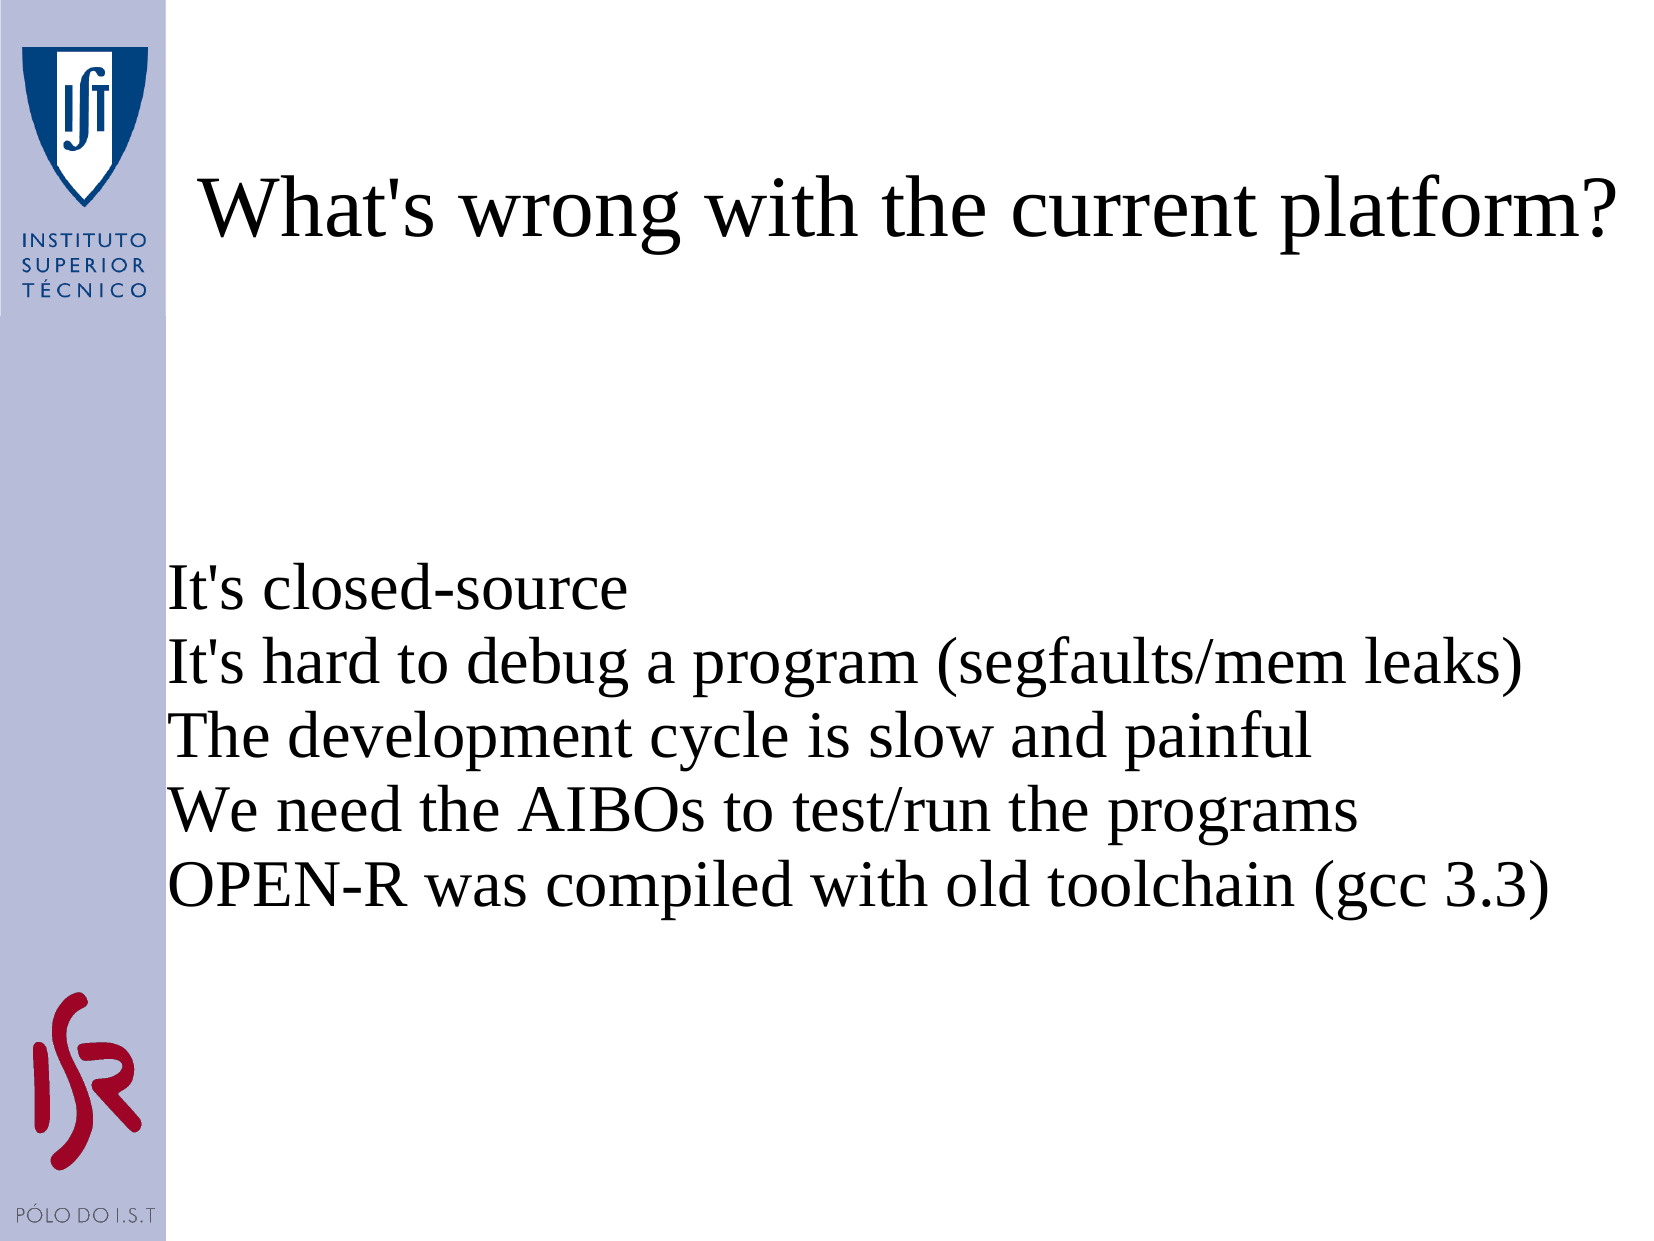

# What's wrong with the current platform?
It's closed-source
It's hard to debug a program (segfaults/mem leaks)
The development cycle is slow and painful
We need the AIBOs to test/run the programs
OPEN-R was compiled with old toolchain (gcc 3.3)